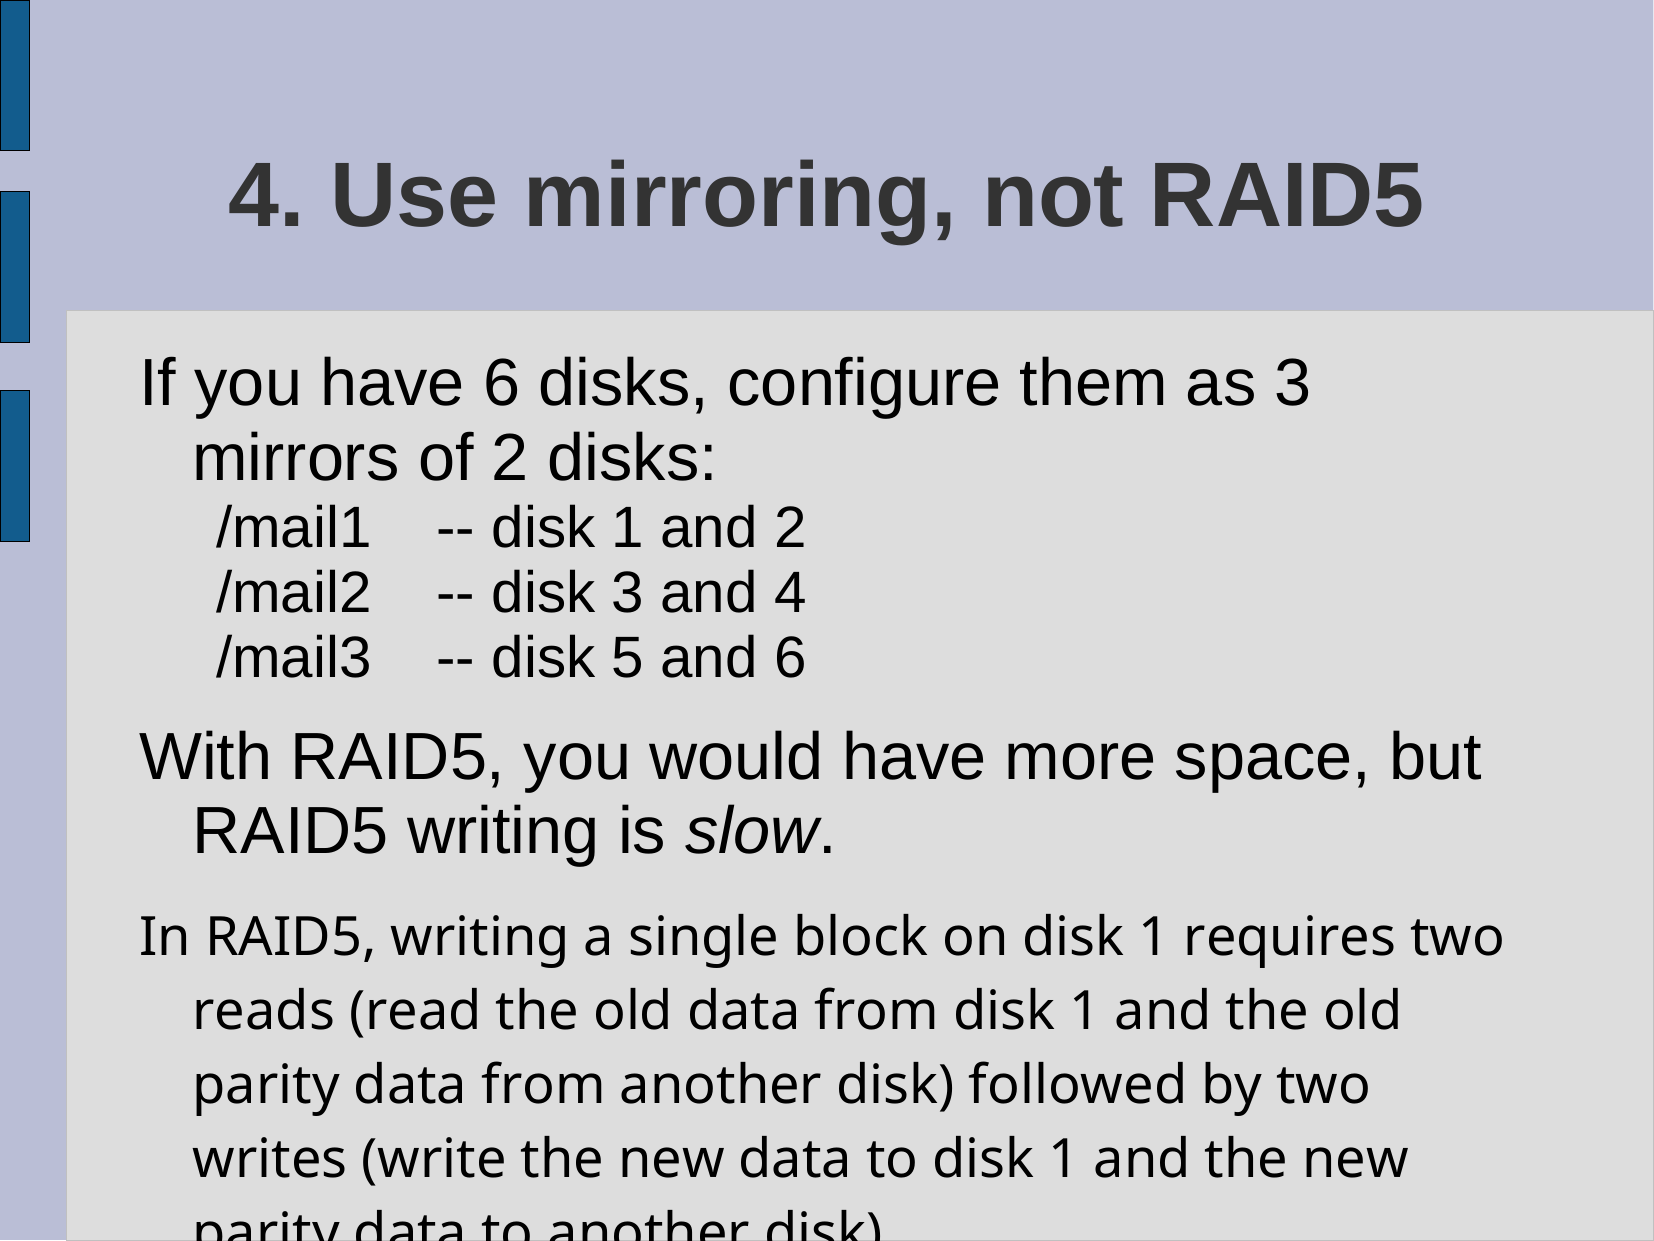

# 4. Use mirroring, not RAID5
If you have 6 disks, configure them as 3 mirrors of 2 disks:
/mail1 -- disk 1 and 2
/mail2 -- disk 3 and 4
/mail3 -- disk 5 and 6
With RAID5, you would have more space, but RAID5 writing is slow.
In RAID5, writing a single block on disk 1 requires two reads (read the old data from disk 1 and the old parity data from another disk) followed by two writes (write the new data to disk 1 and the new parity data to another disk).